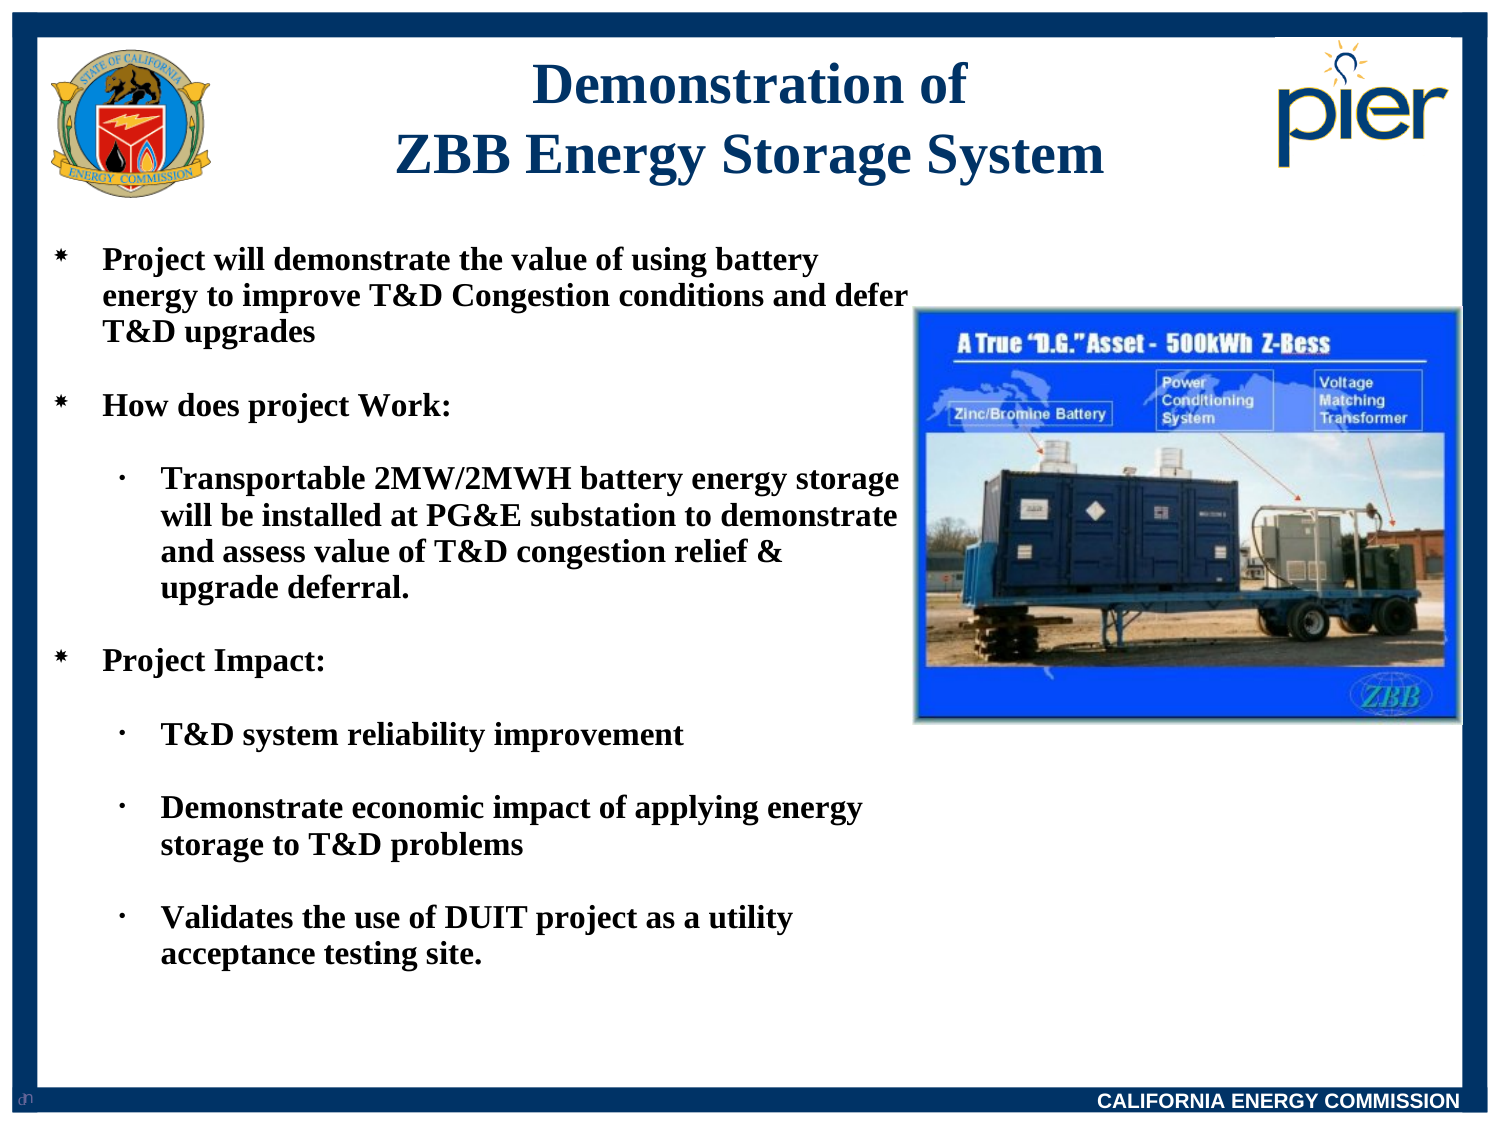

# Demonstration of ZBB Energy Storage System
Project will demonstrate the value of using battery energy to improve T&D Congestion conditions and defer T&D upgrades
How does project Work:
Transportable 2MW/2MWH battery energy storage will be installed at PG&E substation to demonstrate and assess value of T&D congestion relief & upgrade deferral.
Project Impact:
T&D system reliability improvement
Demonstrate economic impact of applying energy storage to T&D problems
Validates the use of DUIT project as a utility acceptance testing site.